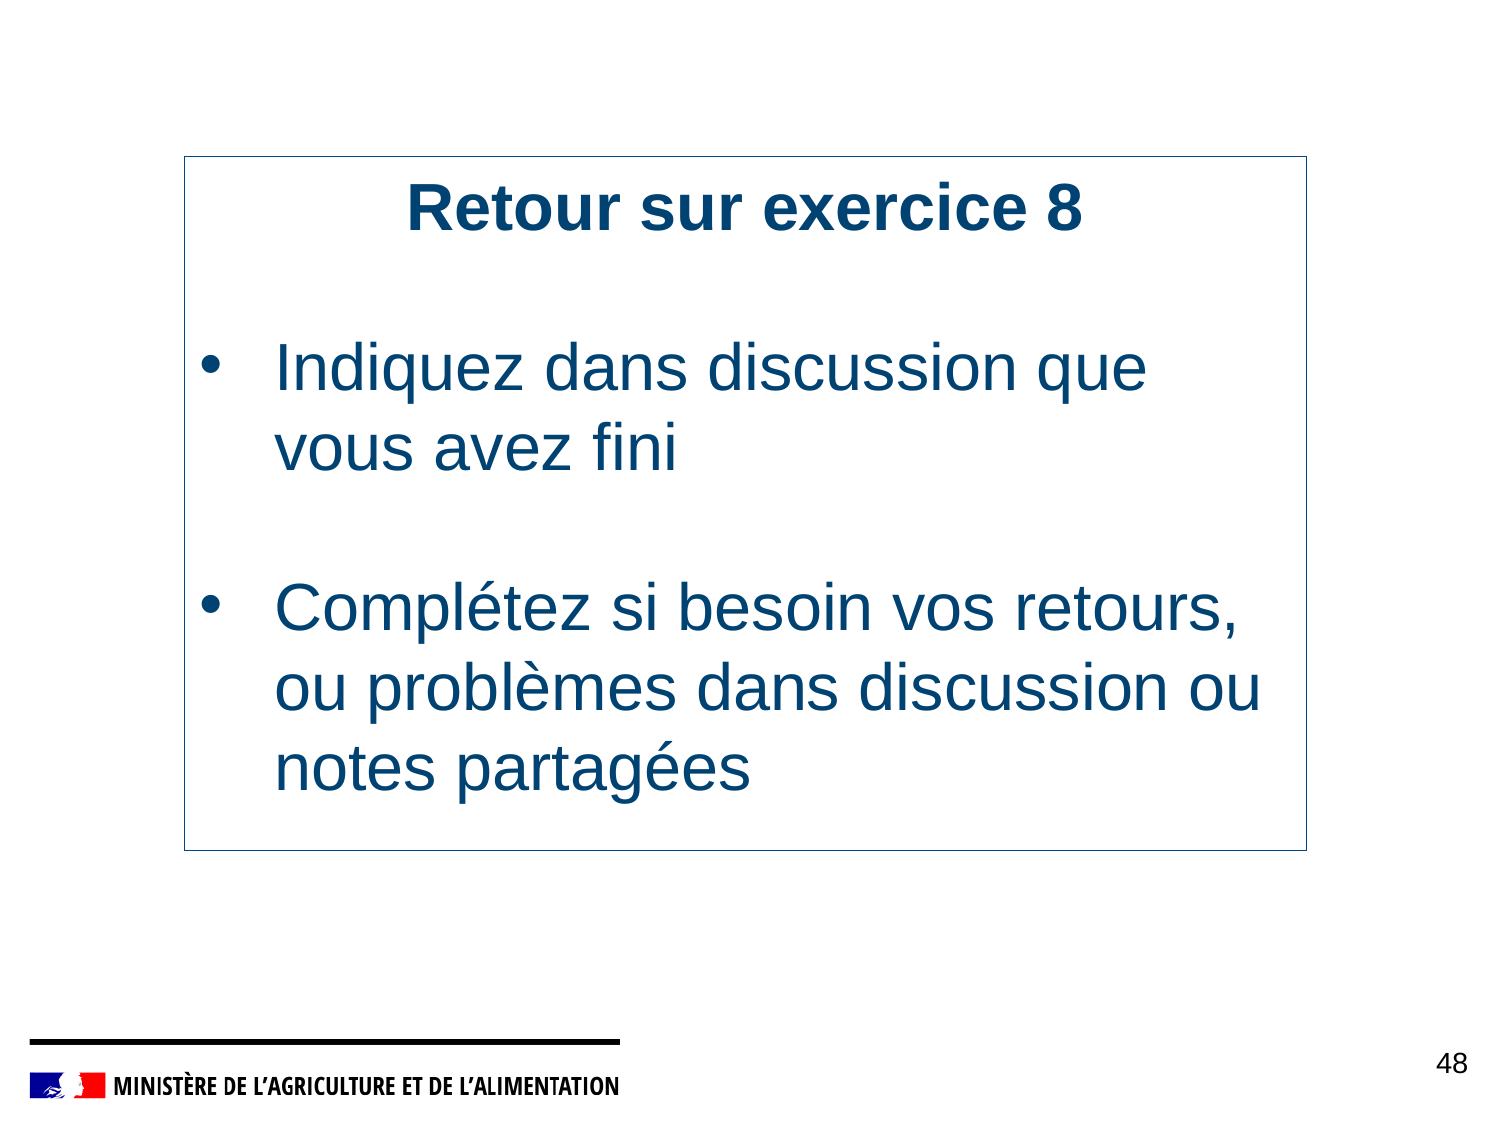

Retour sur exercice 8
Indiquez dans discussion que vous avez fini
Complétez si besoin vos retours, ou problèmes dans discussion ou notes partagées